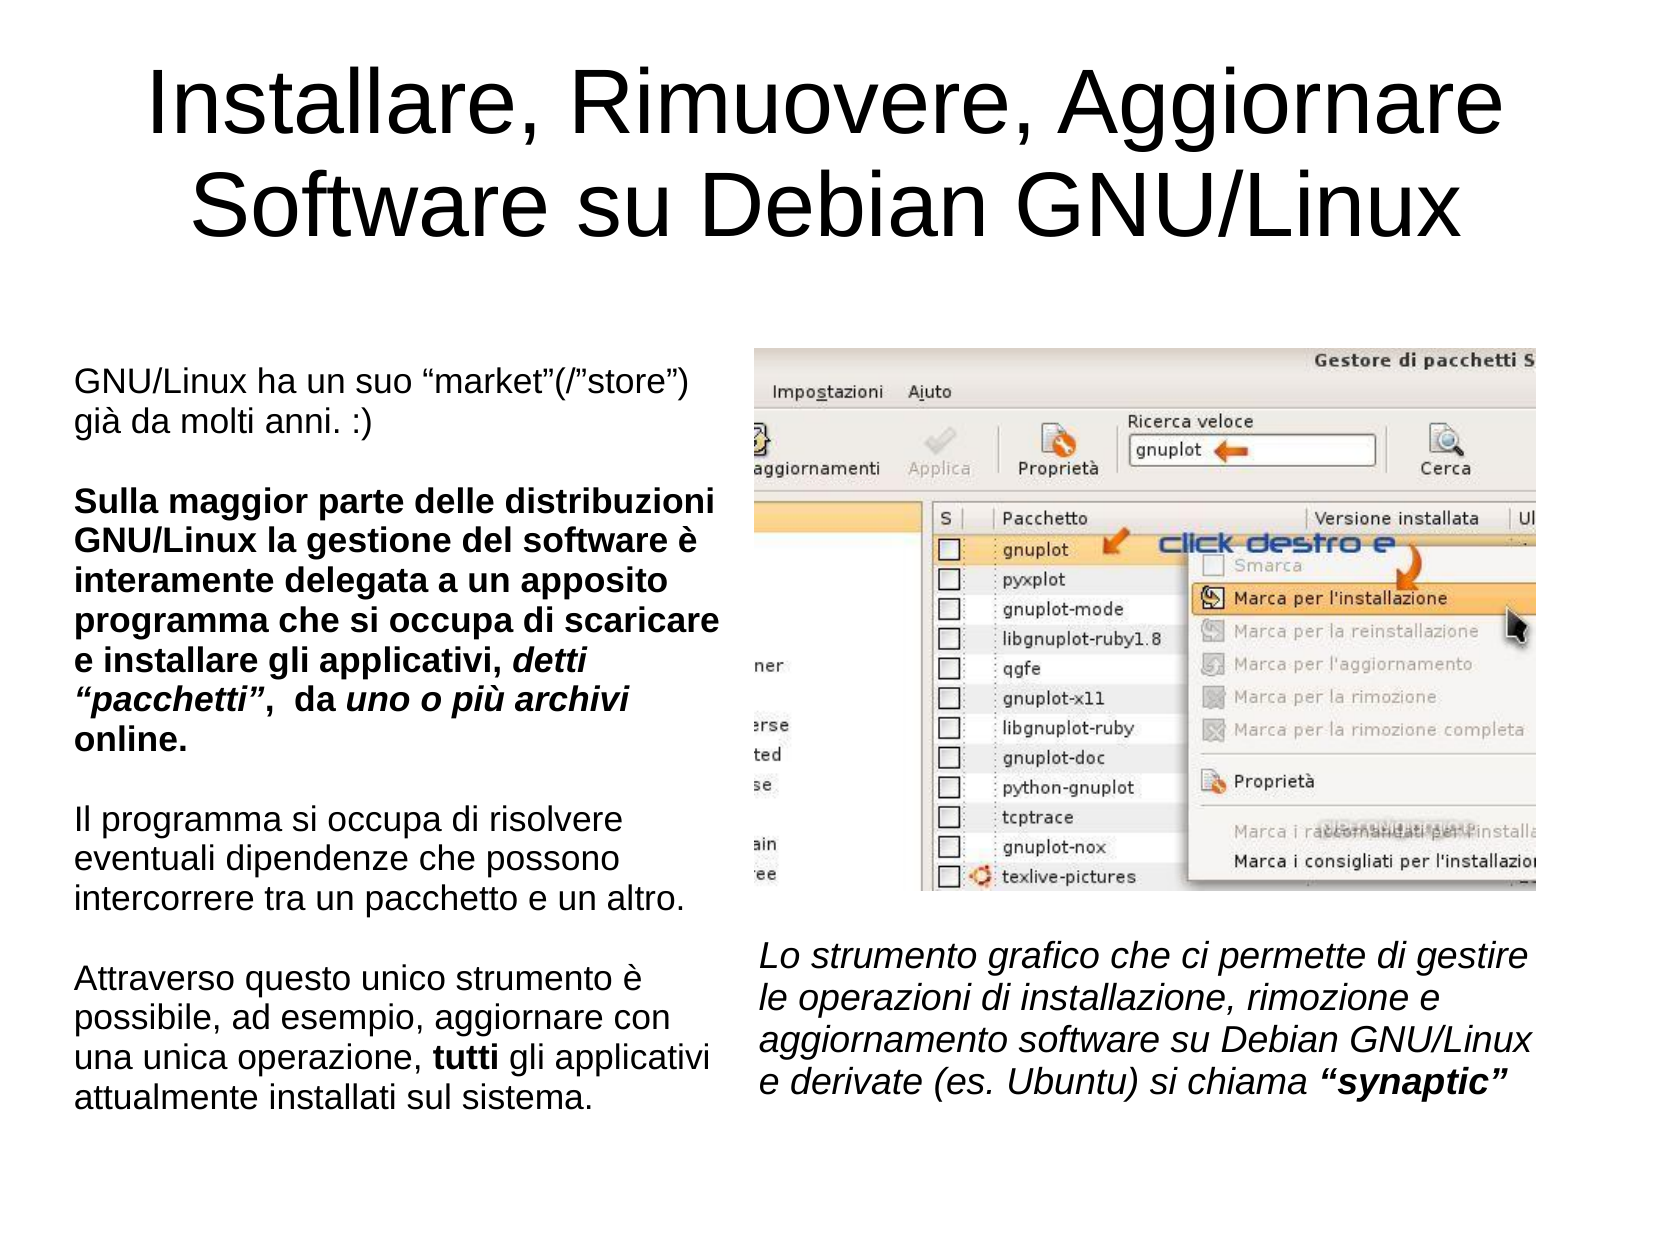

# Installare, Rimuovere, Aggiornare Software su Debian GNU/Linux
GNU/Linux ha un suo “market”(/”store”) già da molti anni. :)
Sulla maggior parte delle distribuzioni GNU/Linux la gestione del software è interamente delegata a un apposito programma che si occupa di scaricare e installare gli applicativi, detti “pacchetti”, da uno o più archivi online.
Il programma si occupa di risolvere eventuali dipendenze che possono intercorrere tra un pacchetto e un altro.
Attraverso questo unico strumento è possibile, ad esempio, aggiornare con una unica operazione, tutti gli applicativi attualmente installati sul sistema.
Lo strumento grafico che ci permette di gestire le operazioni di installazione, rimozione e aggiornamento software su Debian GNU/Linux e derivate (es. Ubuntu) si chiama “synaptic”